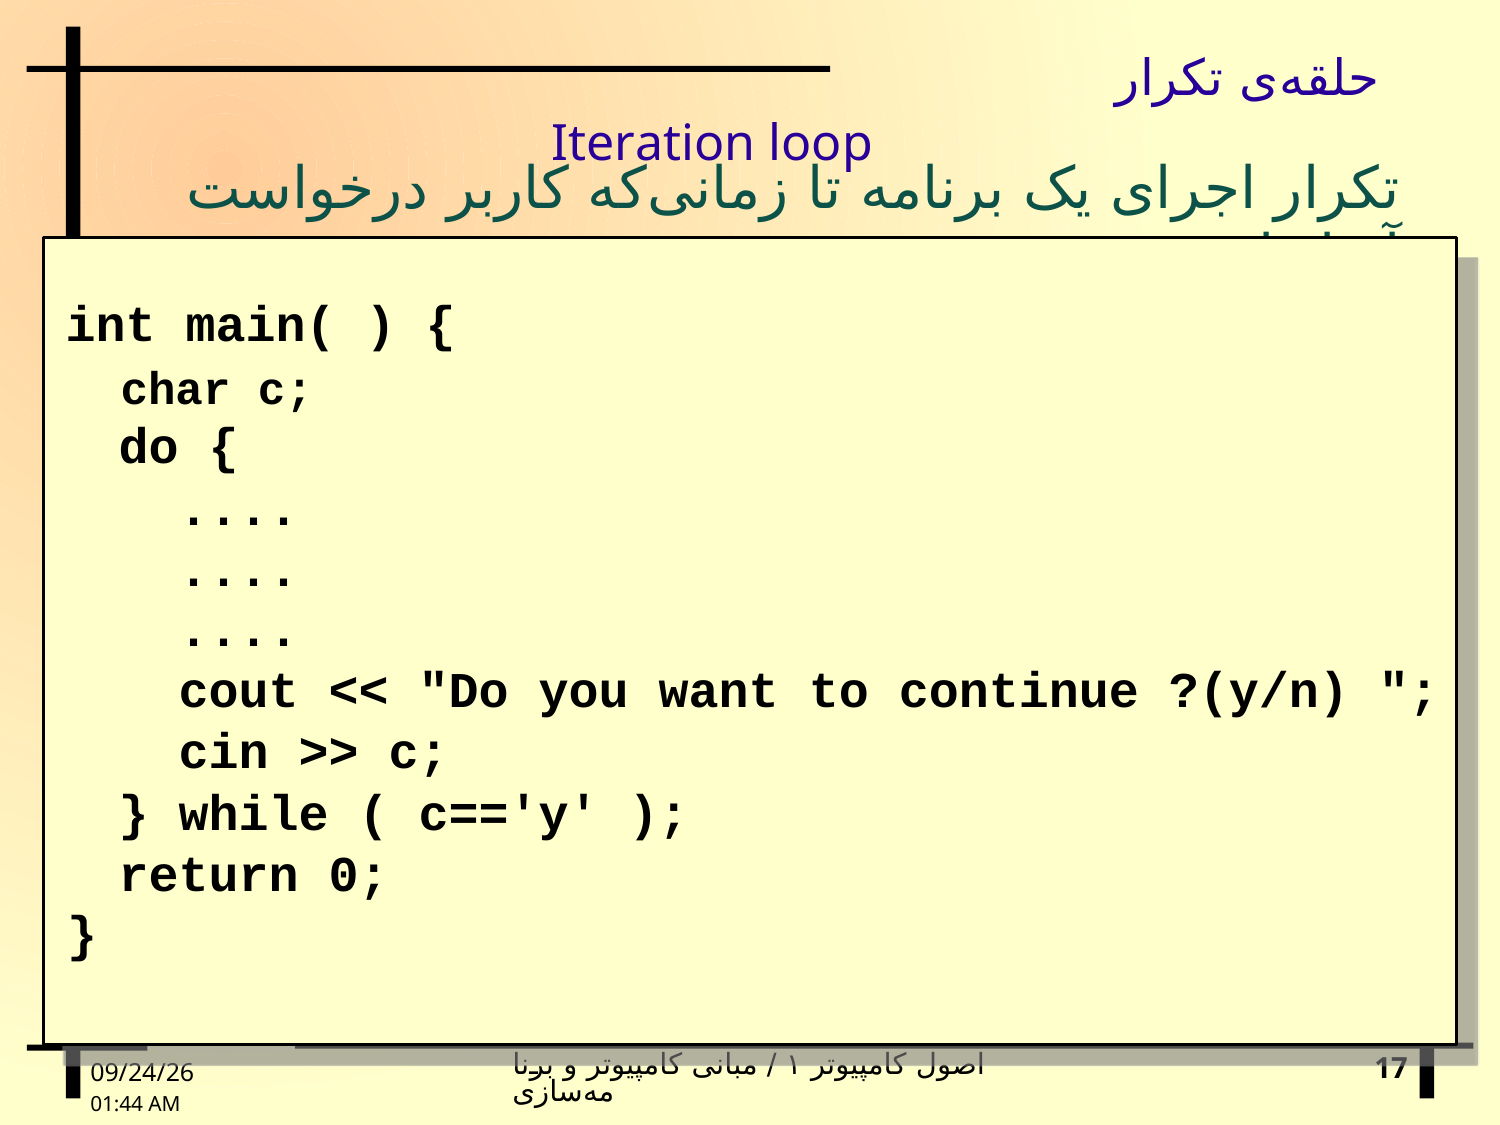

حلقه‌ی تکرار Iteration loop
# تکرار اجرای یک برنامه تا زمانی‌که کاربر درخواست آنرا دارد.
int main( ) {
 char c;
do {
 ....
 ....
 ....
 cout << "Do you want to continue ?(y/n) ";
 cin >> c;
} while ( c=='y' );
return 0;
}
اصول کامپیوتر ۱ / مبانی کامپیوتر و برنامه‌سازی
17